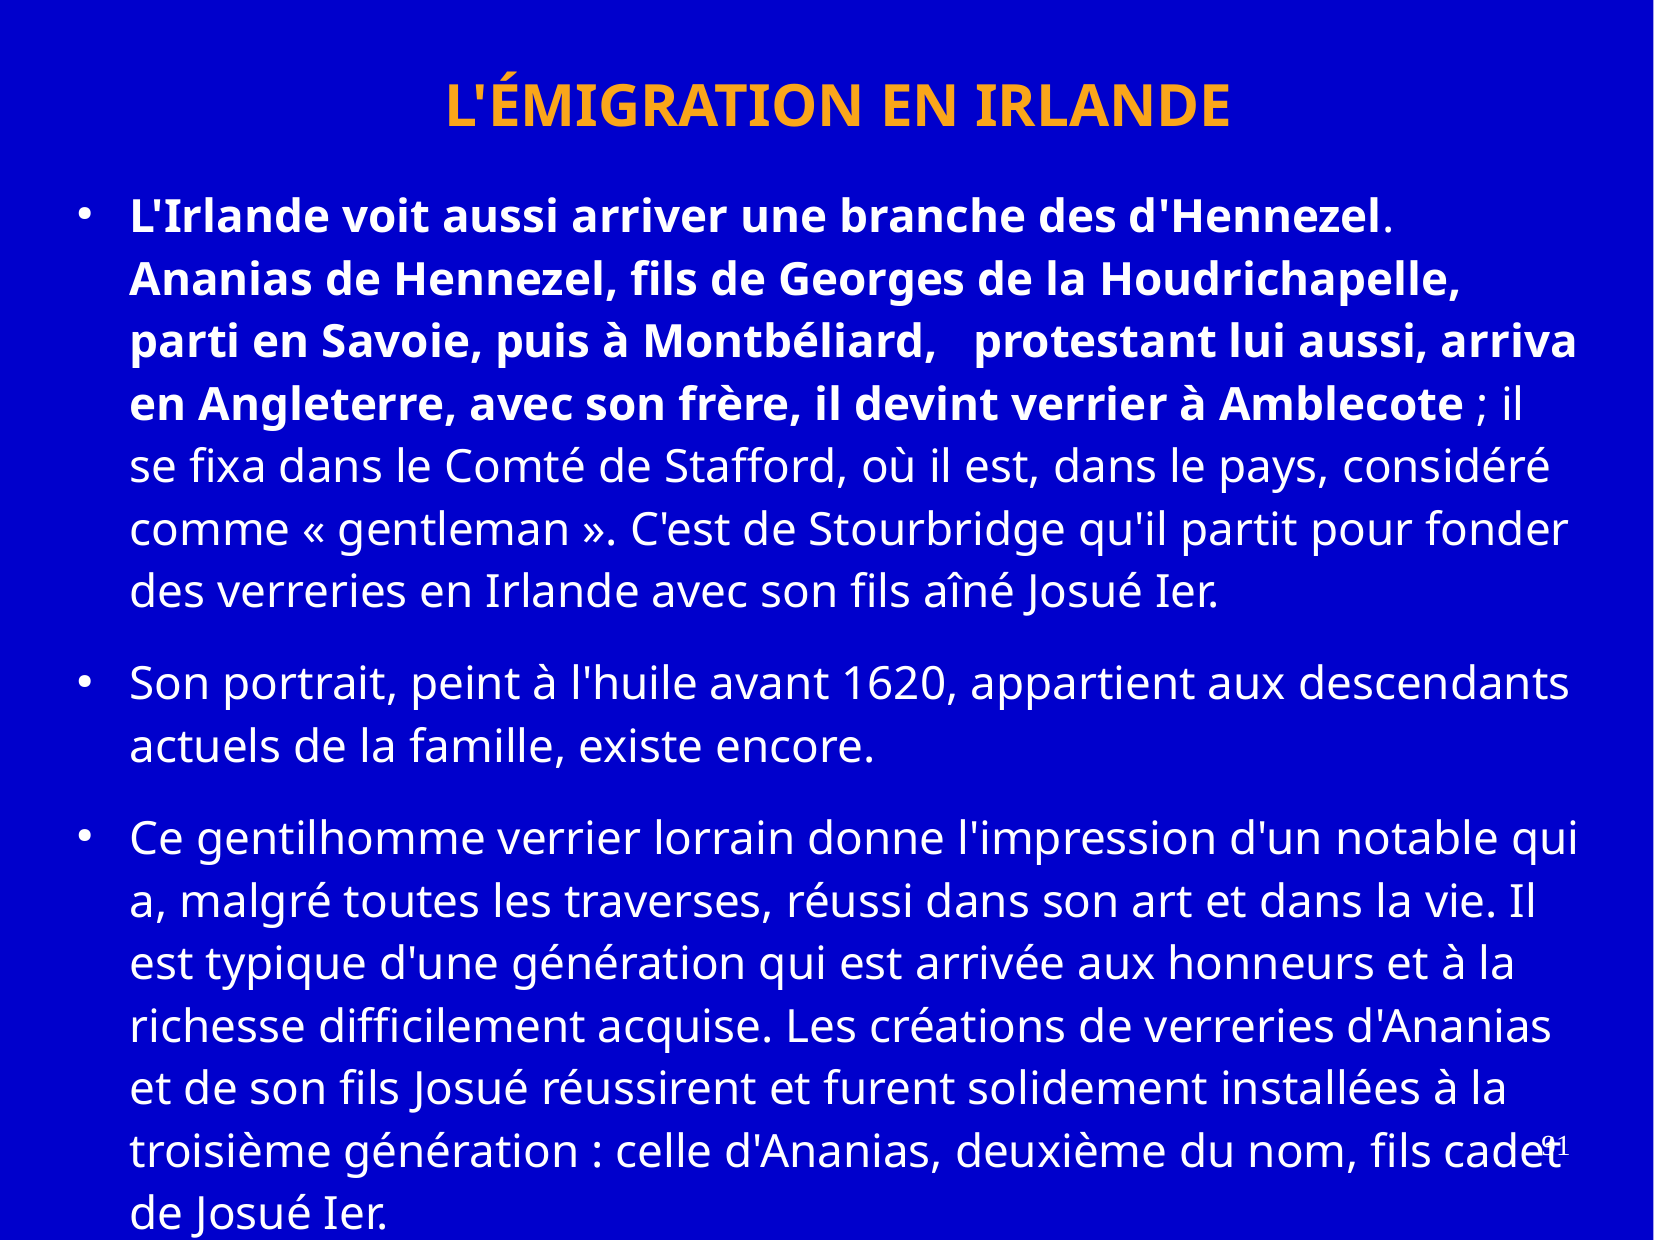

# L'ÉMIGRATION EN IRLANDE
L'Irlande voit aussi arriver une branche des d'Hennezel. Ananias de Hennezel, fils de Georges de la Houdrichapelle, parti en Savoie, puis à Montbéliard, protestant lui aussi, arriva en Angleterre, avec son frère, il devint verrier à Amblecote ; il se fixa dans le Comté de Stafford, où il est, dans le pays, considéré comme « gentleman ». C'est de Stourbridge qu'il partit pour fonder des verreries en Irlande avec son fils aîné Josué Ier.
Son portrait, peint à l'huile avant 1620, appartient aux descendants actuels de la famille, existe encore.
Ce gentilhomme verrier lorrain donne l'impression d'un notable qui a, malgré toutes les traverses, réussi dans son art et dans la vie. Il est typique d'une génération qui est arrivée aux honneurs et à la richesse difficilement acquise. Les créations de verreries d'Ananias et de son fils Josué réussirent et furent solidement installées à la troisième génération : celle d'Ananias, deuxième du nom, fils cadet de Josué Ier.
91